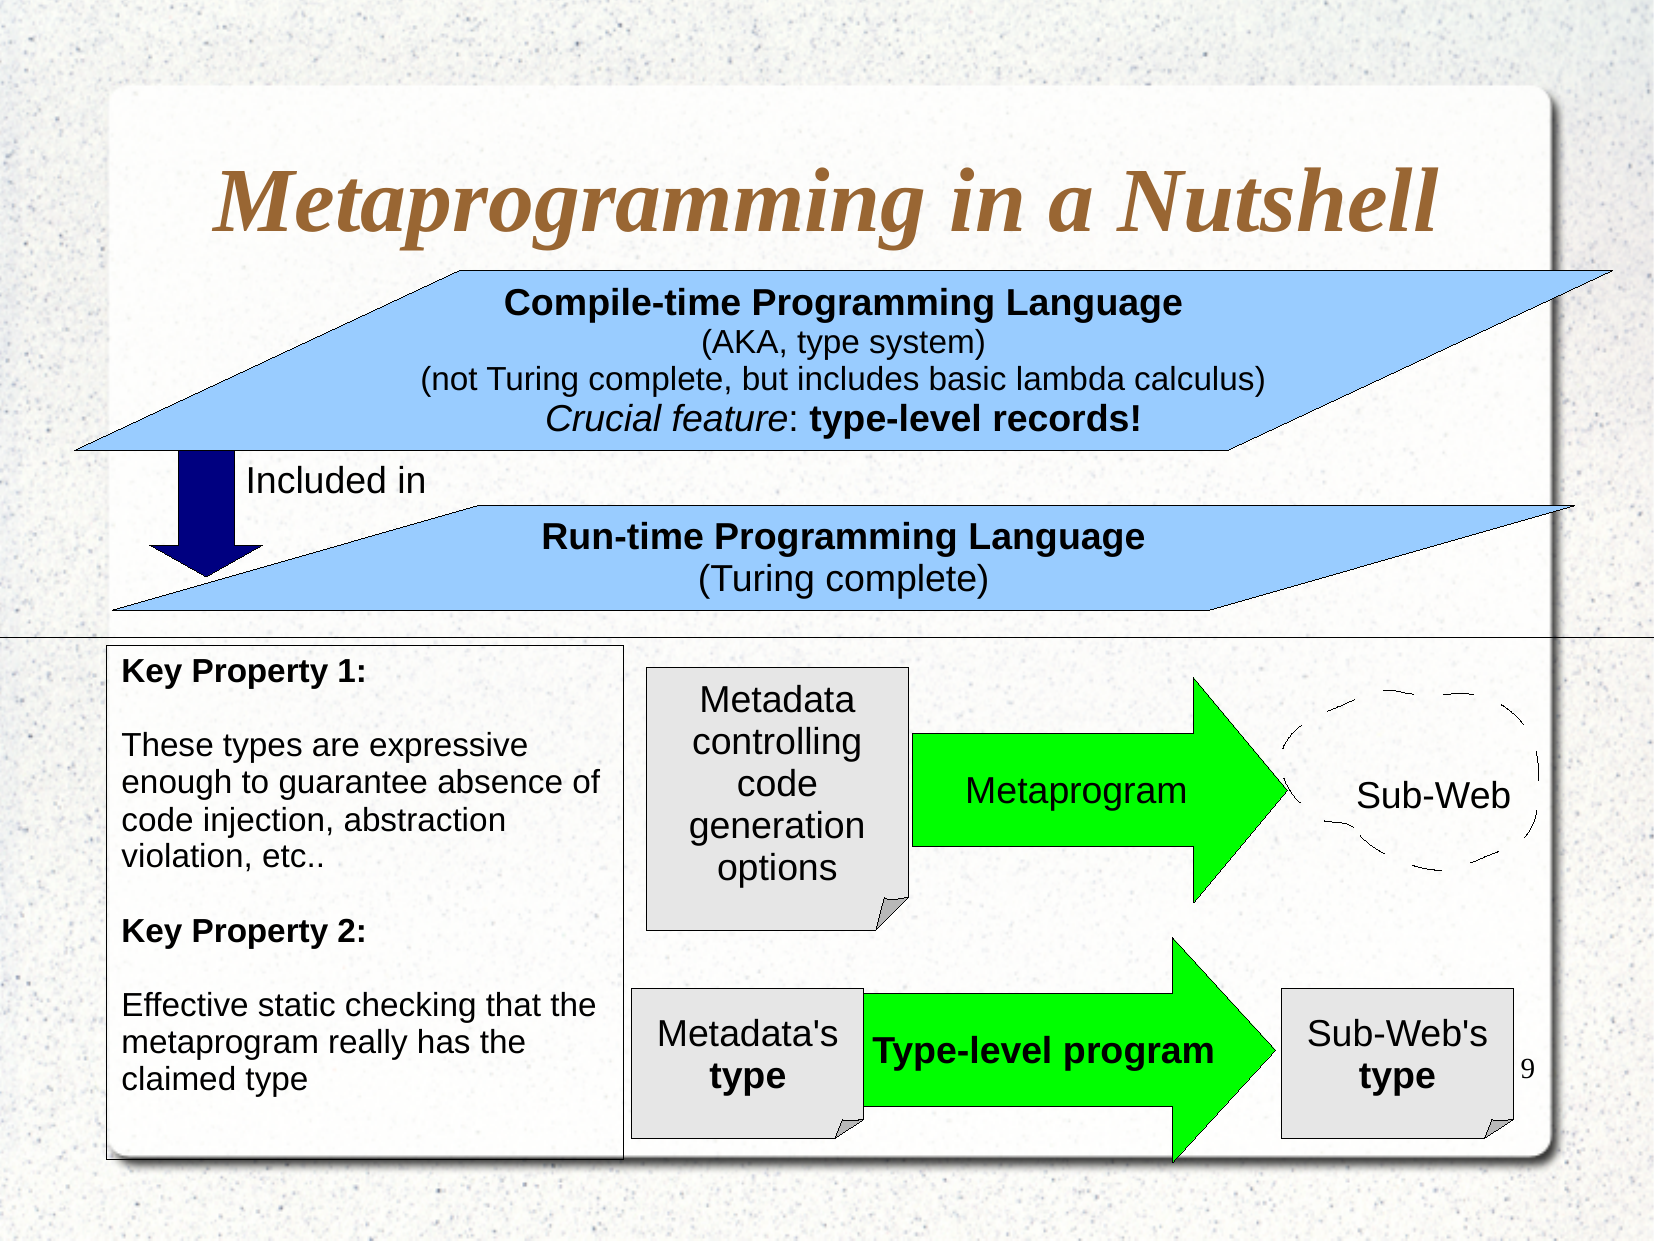

# Metaprogramming in a Nutshell
Compile-time Programming Language
(AKA, type system)
(not Turing complete, but includes basic lambda calculus)
Crucial feature: type-level records!
Included in
Run-time Programming Language
(Turing complete)
Key Property 1:
These types are expressive enough to guarantee absence of code injection, abstraction violation, etc..
Key Property 2:
Effective static checking that the metaprogram really has the claimed type
Metadata controlling code generation options
Metaprogram
Sub-Web
Type-level program
Metadata's type
Sub-Web's type
9